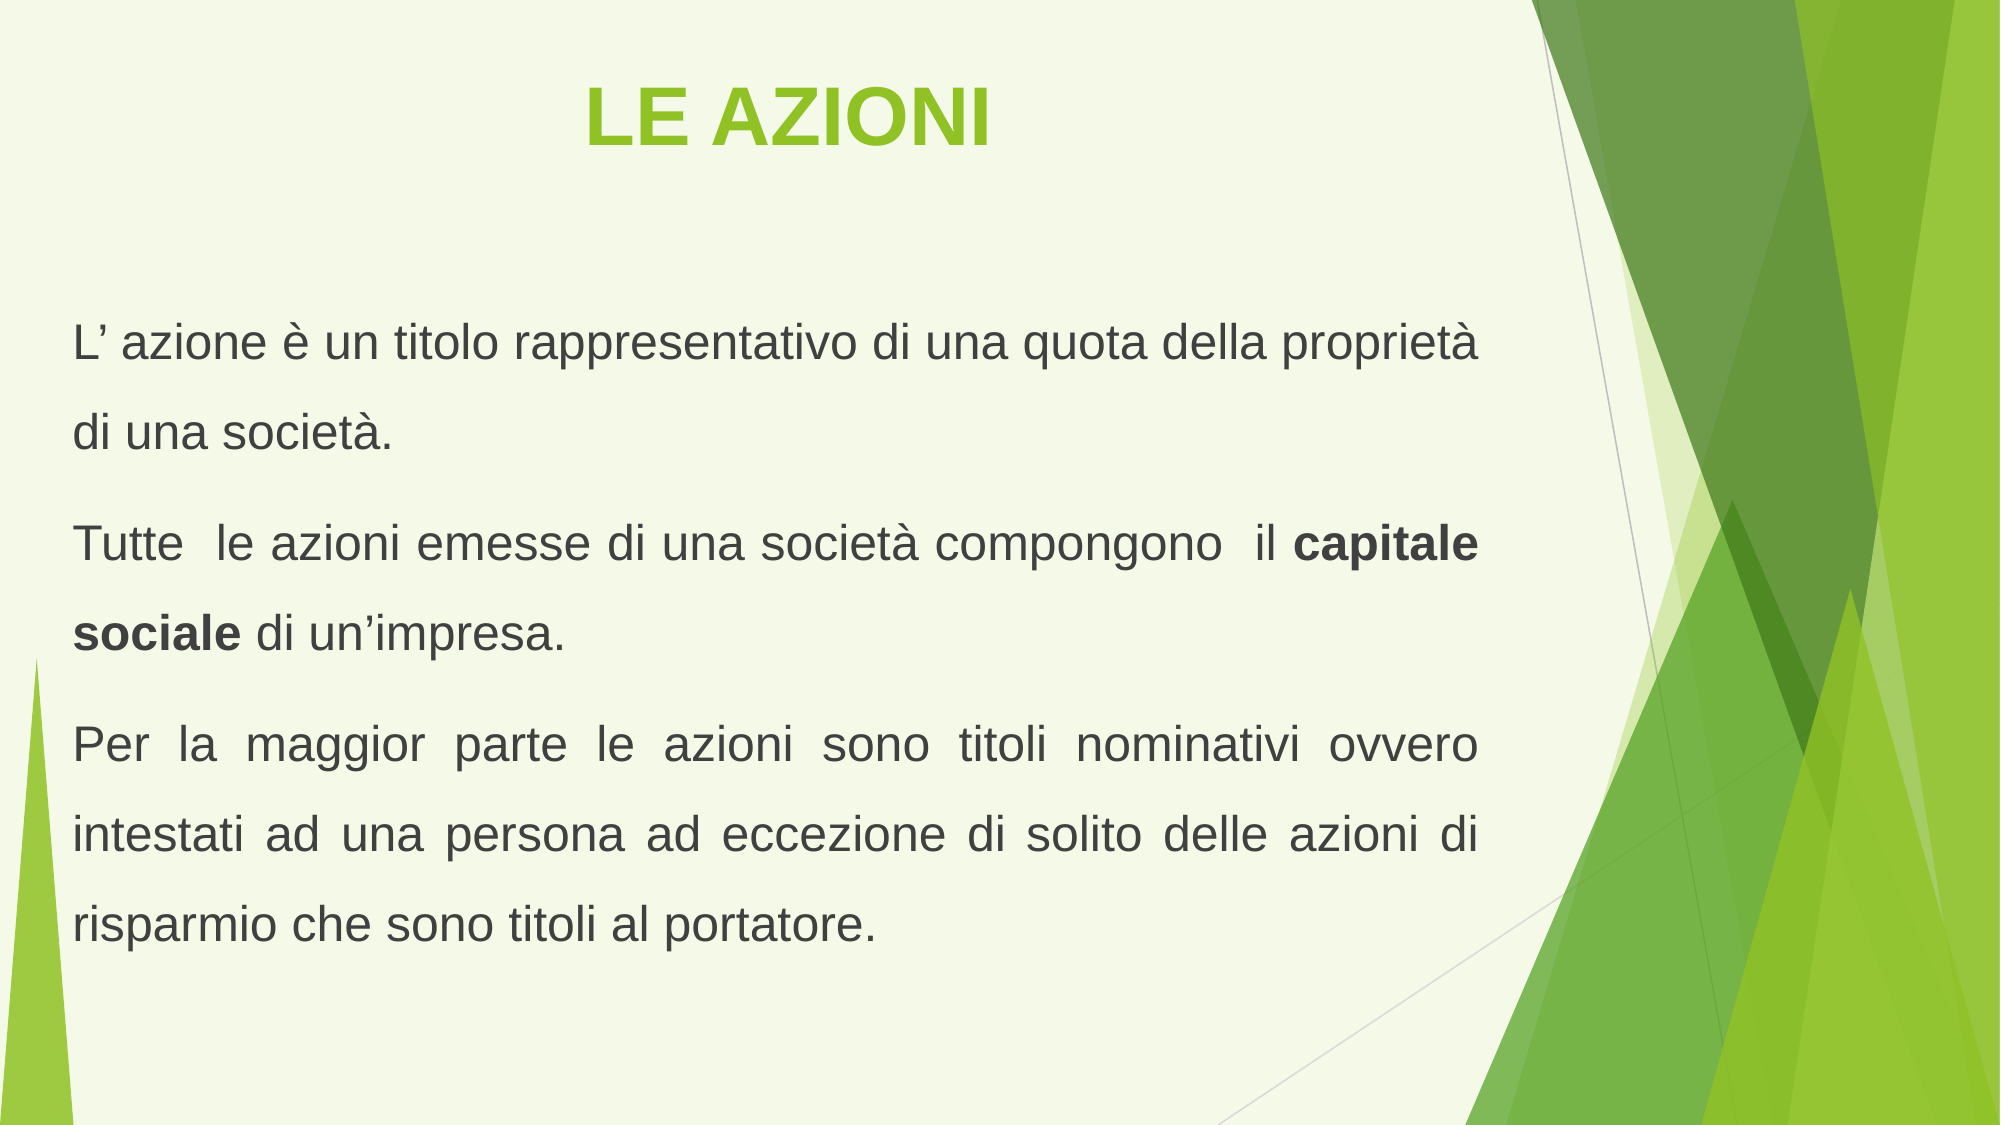

# LE AZIONI
L’ azione è un titolo rappresentativo di una quota della proprietà di una società.
Tutte le azioni emesse di una società compongono il capitale sociale di un’impresa.
Per la maggior parte le azioni sono titoli nominativi ovvero intestati ad una persona ad eccezione di solito delle azioni di risparmio che sono titoli al portatore.